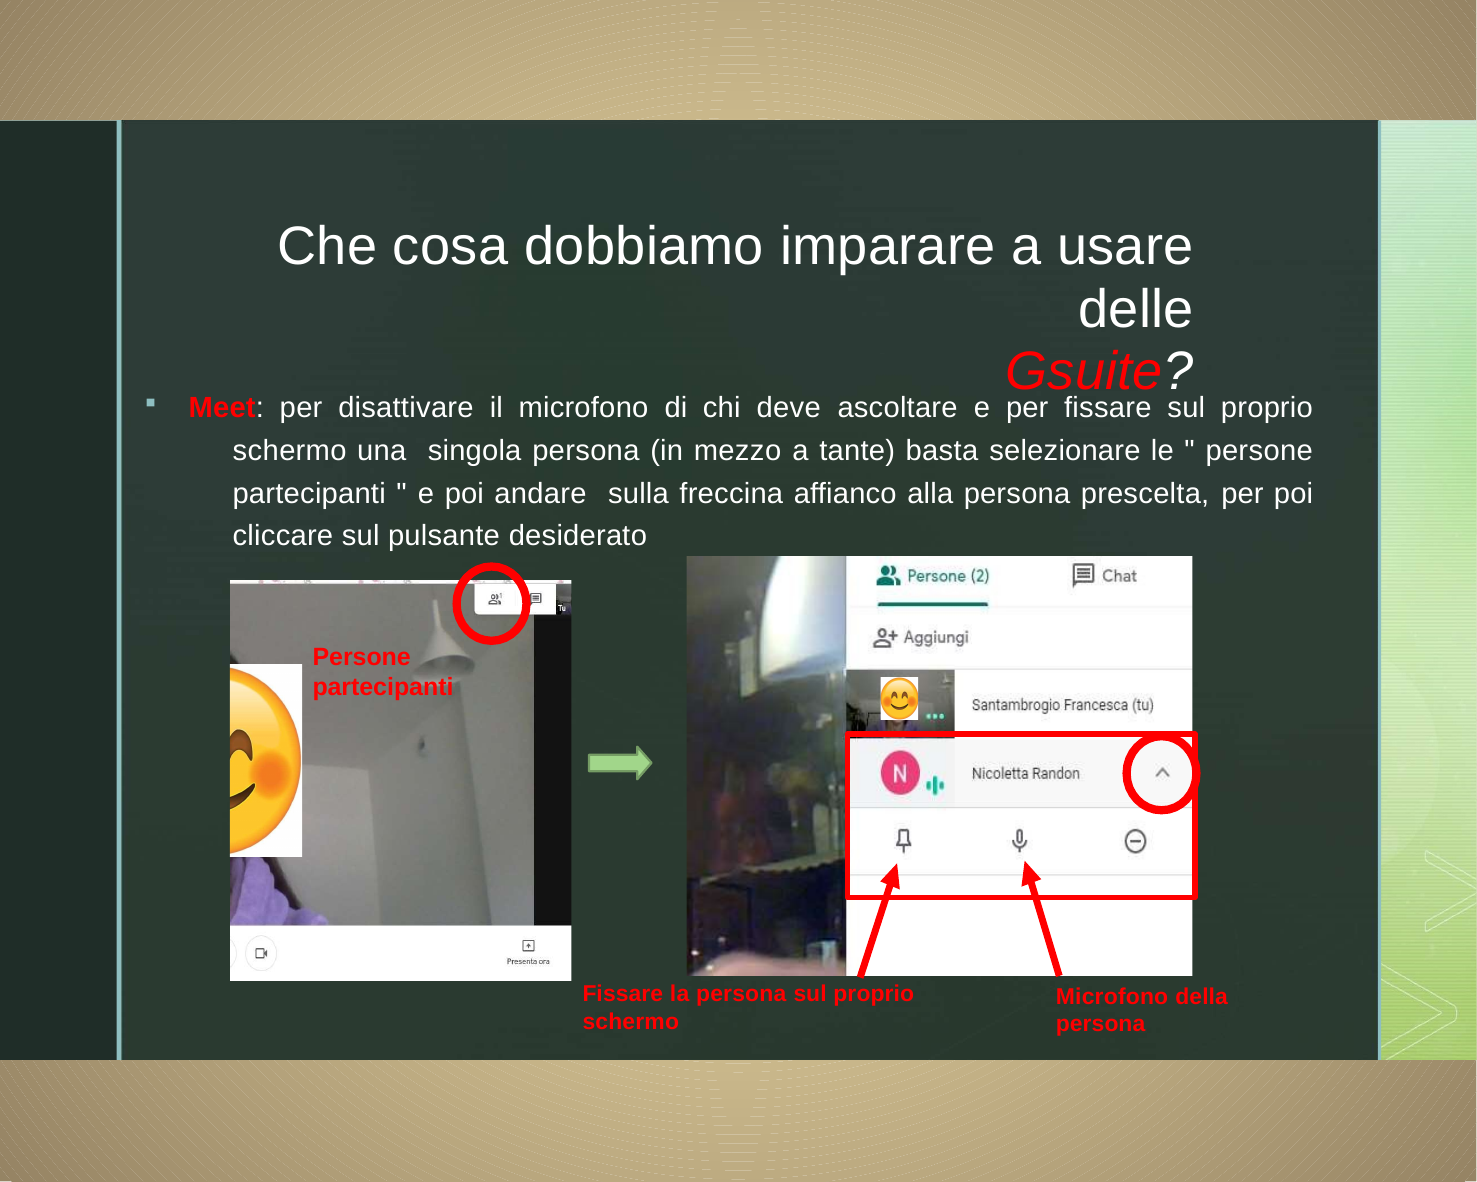

# Che cosa dobbiamo imparare a usare delle
Gsuite?
Meet: per disattivare il microfono di chi deve ascoltare e per fissare sul proprio schermo una singola persona (in mezzo a tante) basta selezionare le " persone partecipanti " e poi andare sulla freccina affianco alla persona prescelta, per poi cliccare sul pulsante desiderato
Persone partecipanti
Fissare la persona sul proprio schermo
Microfono della persona